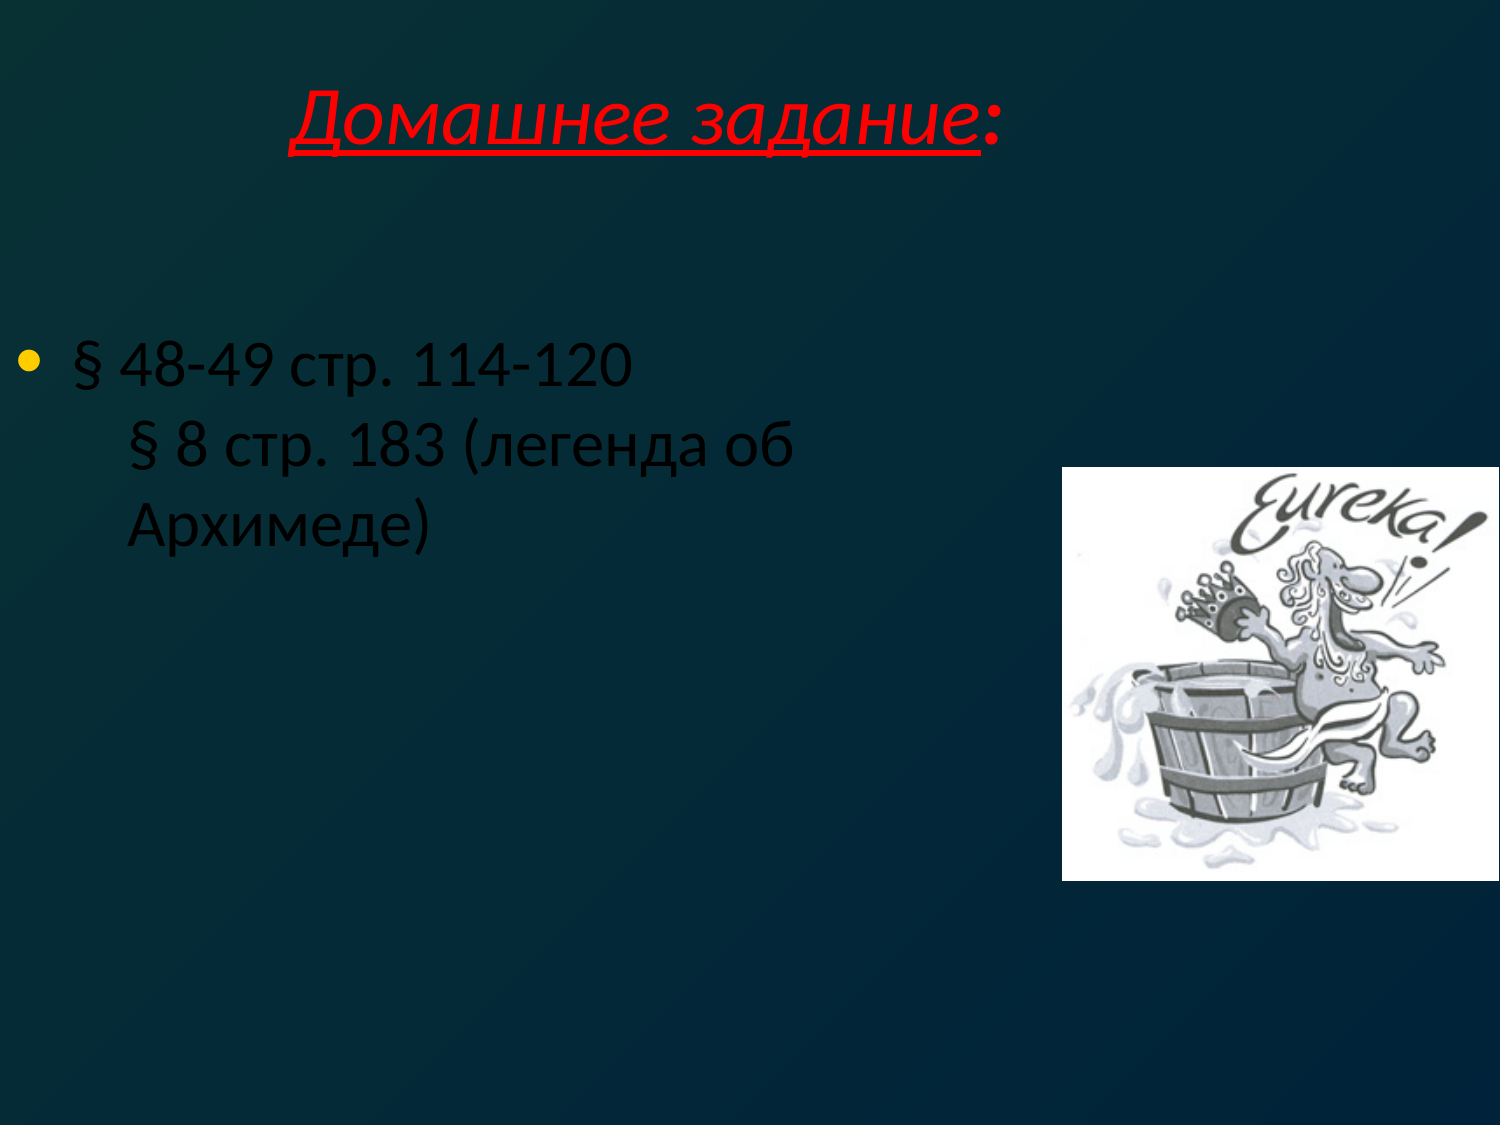

# Домашнее задание:
§ 48-49 стр. 114-120
§ 8 стр. 183 (легенда об Архимеде)